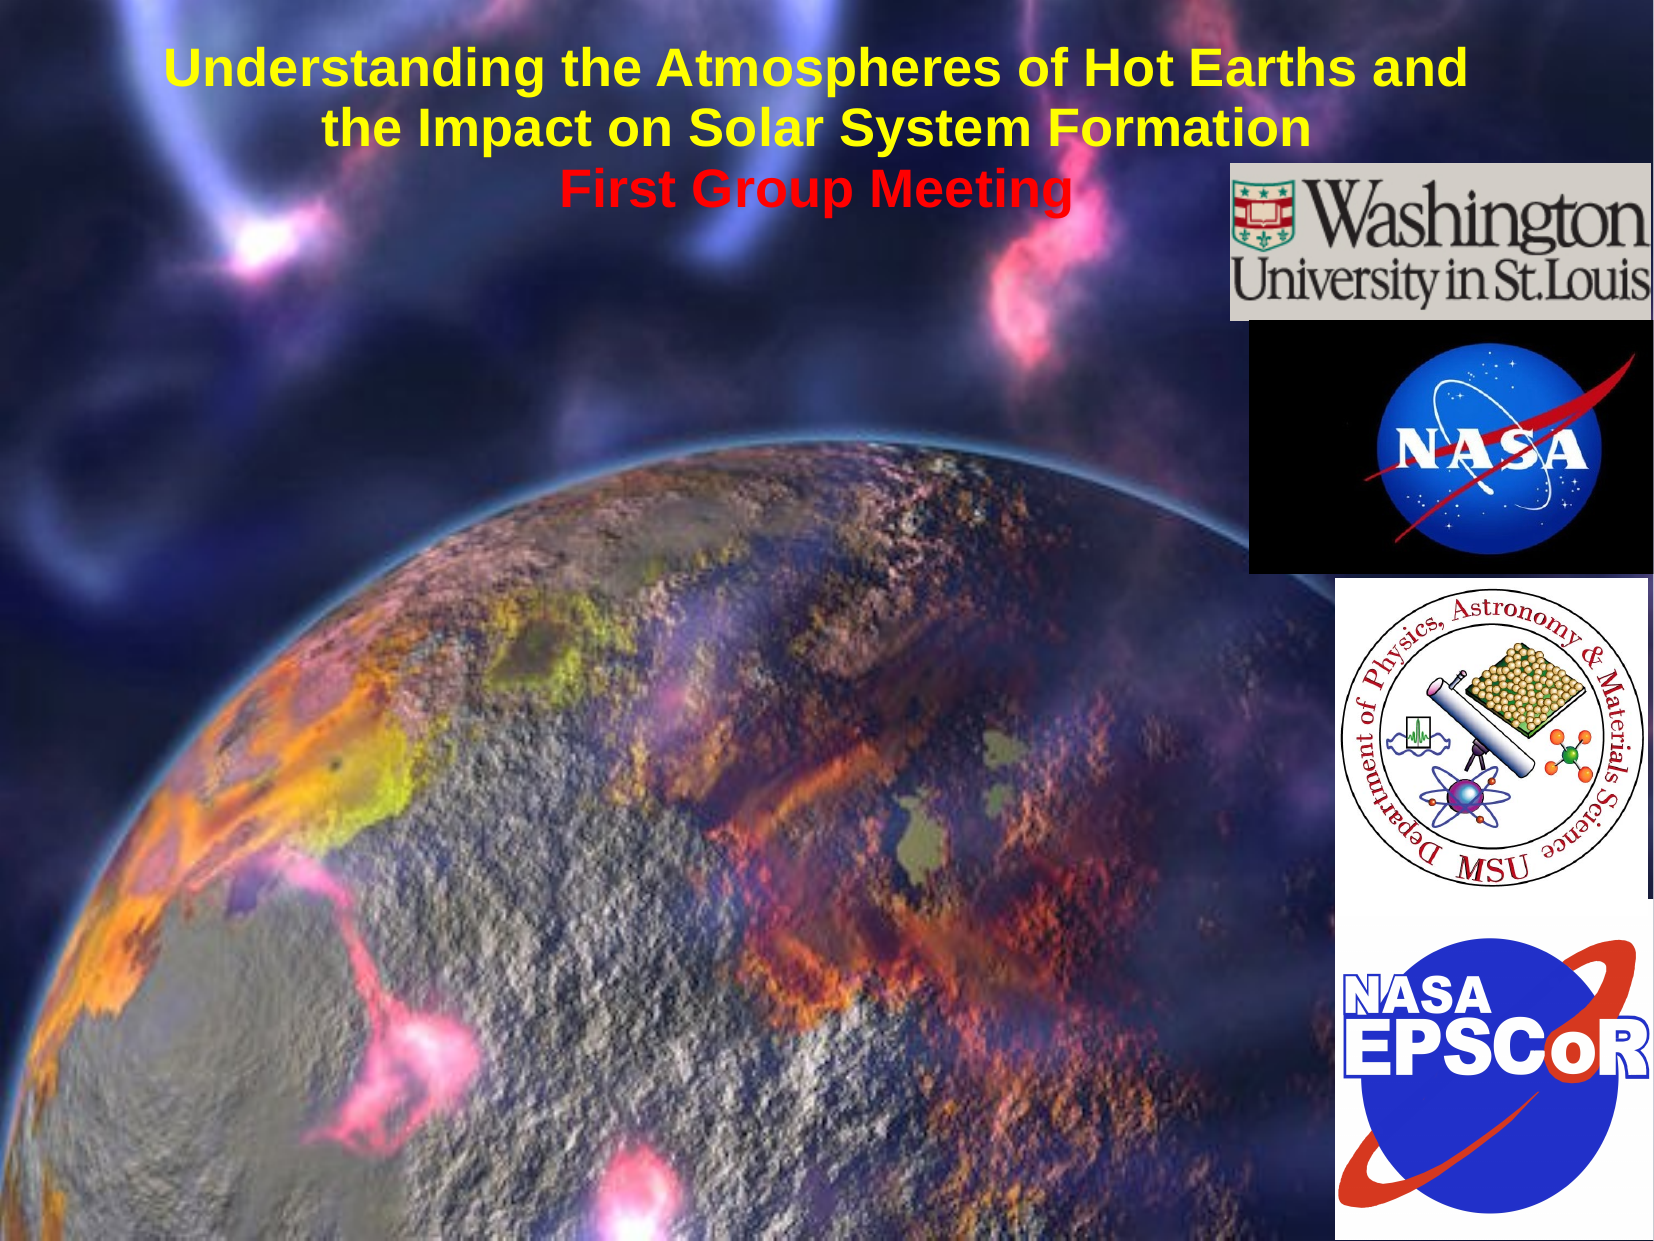

Understanding the Atmospheres of Hot Earths and the Impact on Solar System Formation
First Group Meeting